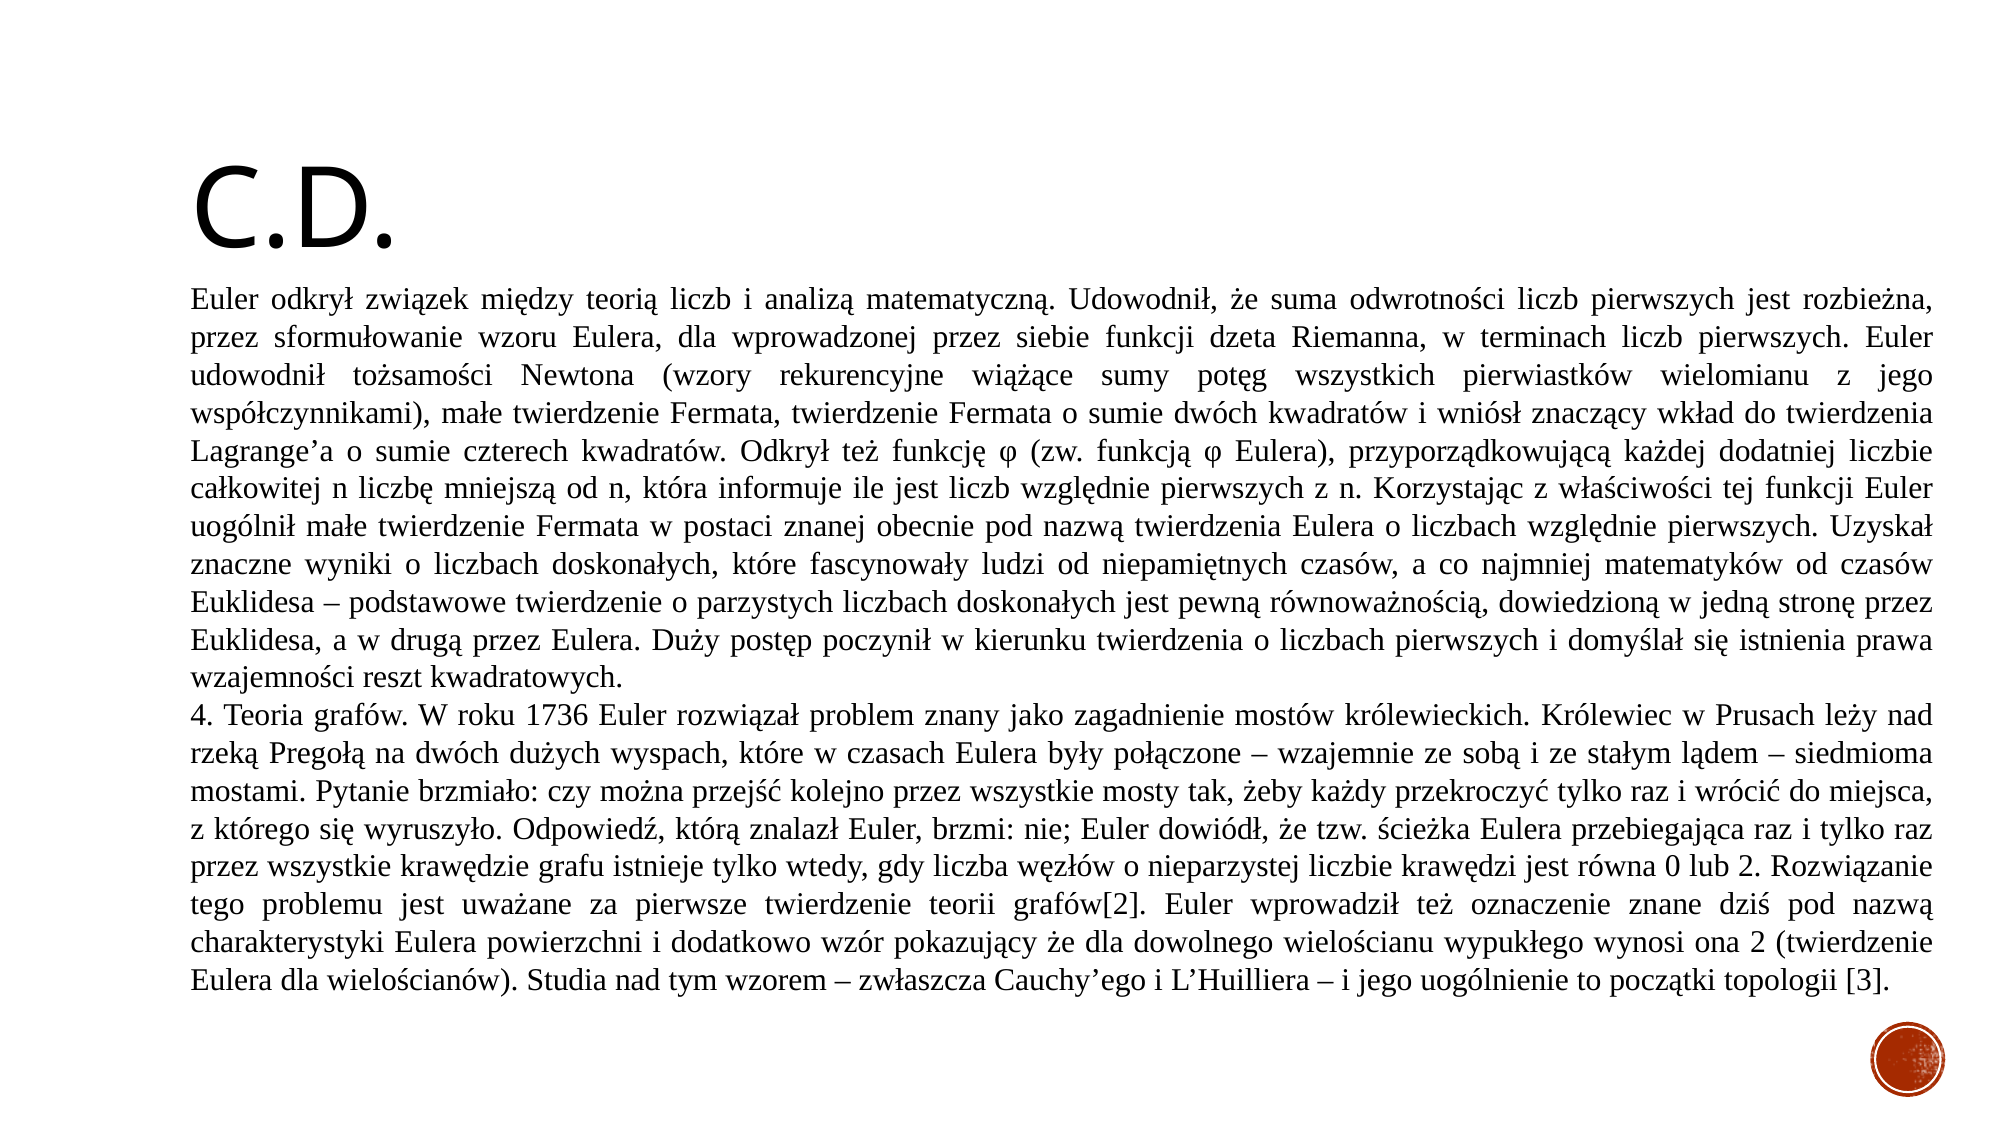

# c.d.
Euler odkrył związek między teorią liczb i analizą matematyczną. Udowodnił, że suma odwrotności liczb pierwszych jest rozbieżna, przez sformułowanie wzoru Eulera, dla wprowadzonej przez siebie funkcji dzeta Riemanna, w terminach liczb pierwszych. Euler udowodnił tożsamości Newtona (wzory rekurencyjne wiążące sumy potęg wszystkich pierwiastków wielomianu z jego współczynnikami), małe twierdzenie Fermata, twierdzenie Fermata o sumie dwóch kwadratów i wniósł znaczący wkład do twierdzenia Lagrange’a o sumie czterech kwadratów. Odkrył też funkcję φ (zw. funkcją φ Eulera), przyporządkowującą każdej dodatniej liczbie całkowitej n liczbę mniejszą od n, która informuje ile jest liczb względnie pierwszych z n. Korzystając z właściwości tej funkcji Euler uogólnił małe twierdzenie Fermata w postaci znanej obecnie pod nazwą twierdzenia Eulera o liczbach względnie pierwszych. Uzyskał znaczne wyniki o liczbach doskonałych, które fascynowały ludzi od niepamiętnych czasów, a co najmniej matematyków od czasów Euklidesa – podstawowe twierdzenie o parzystych liczbach doskonałych jest pewną równoważnością, dowiedzioną w jedną stronę przez Euklidesa, a w drugą przez Eulera. Duży postęp poczynił w kierunku twierdzenia o liczbach pierwszych i domyślał się istnienia prawa wzajemności reszt kwadratowych.
4. Teoria grafów. W roku 1736 Euler rozwiązał problem znany jako zagadnienie mostów królewieckich. Królewiec w Prusach leży nad rzeką Pregołą na dwóch dużych wyspach, które w czasach Eulera były połączone – wzajemnie ze sobą i ze stałym lądem – siedmioma mostami. Pytanie brzmiało: czy można przejść kolejno przez wszystkie mosty tak, żeby każdy przekroczyć tylko raz i wrócić do miejsca, z którego się wyruszyło. Odpowiedź, którą znalazł Euler, brzmi: nie; Euler dowiódł, że tzw. ścieżka Eulera przebiegająca raz i tylko raz przez wszystkie krawędzie grafu istnieje tylko wtedy, gdy liczba węzłów o nieparzystej liczbie krawędzi jest równa 0 lub 2. Rozwiązanie tego problemu jest uważane za pierwsze twierdzenie teorii grafów[2]. Euler wprowadził też oznaczenie znane dziś pod nazwą charakterystyki Eulera powierzchni i dodatkowo wzór pokazujący że dla dowolnego wielościanu wypukłego wynosi ona 2 (twierdzenie Eulera dla wielościanów). Studia nad tym wzorem – zwłaszcza Cauchy’ego i L’Huilliera – i jego uogólnienie to początki topologii [3].